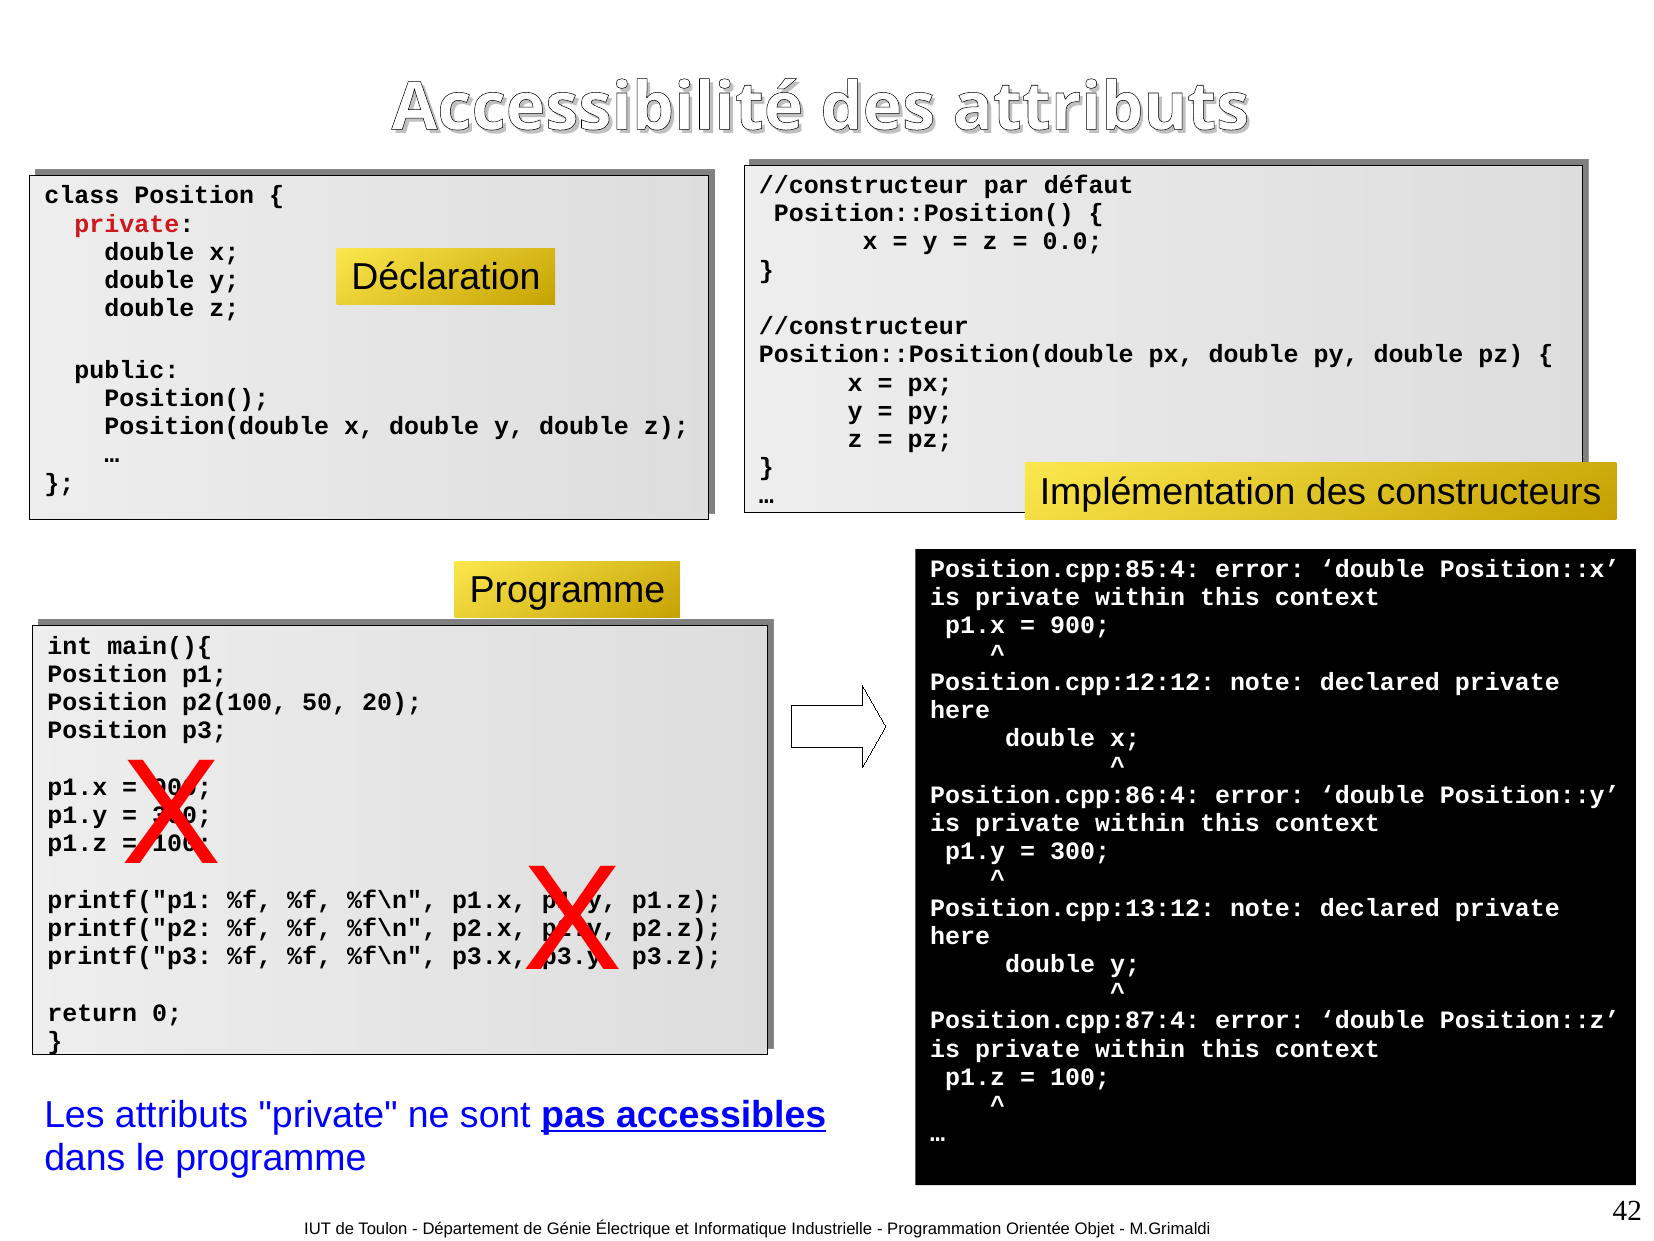

# Accessibilité des attributs
//constructeur par défaut
 Position::Position() {
	 x = y = z = 0.0;
}
//constructeur
Position::Position(double px, double py, double pz) {
	 x = px;
	 y = py;
	 z = pz;
}
…
class Position {
 private:
 double x;
 double y;
 double z;
 public:
 Position();
 Position(double x, double y, double z);
 …
};
Déclaration
Implémentation des constructeurs
Position.cpp:85:4: error: ‘double Position::x’ is private within this context
 p1.x = 900;
 ^
Position.cpp:12:12: note: declared private here
 double x;
 ^
Position.cpp:86:4: error: ‘double Position::y’ is private within this context
 p1.y = 300;
 ^
Position.cpp:13:12: note: declared private here
 double y;
 ^
Position.cpp:87:4: error: ‘double Position::z’ is private within this context
 p1.z = 100;
 ^
…
Programme
int main(){
Position p1;
Position p2(100, 50, 20);
Position p3;
p1.x = 900;
p1.y = 300;
p1.z = 100;
printf("p1: %f, %f, %f\n", p1.x, p1.y, p1.z);
printf("p2: %f, %f, %f\n", p2.x, p2.y, p2.z);
printf("p3: %f, %f, %f\n", p3.x, p3.y, p3.z);
return 0;
}
X
X
Les attributs "private" ne sont pas accessibles dans le programme